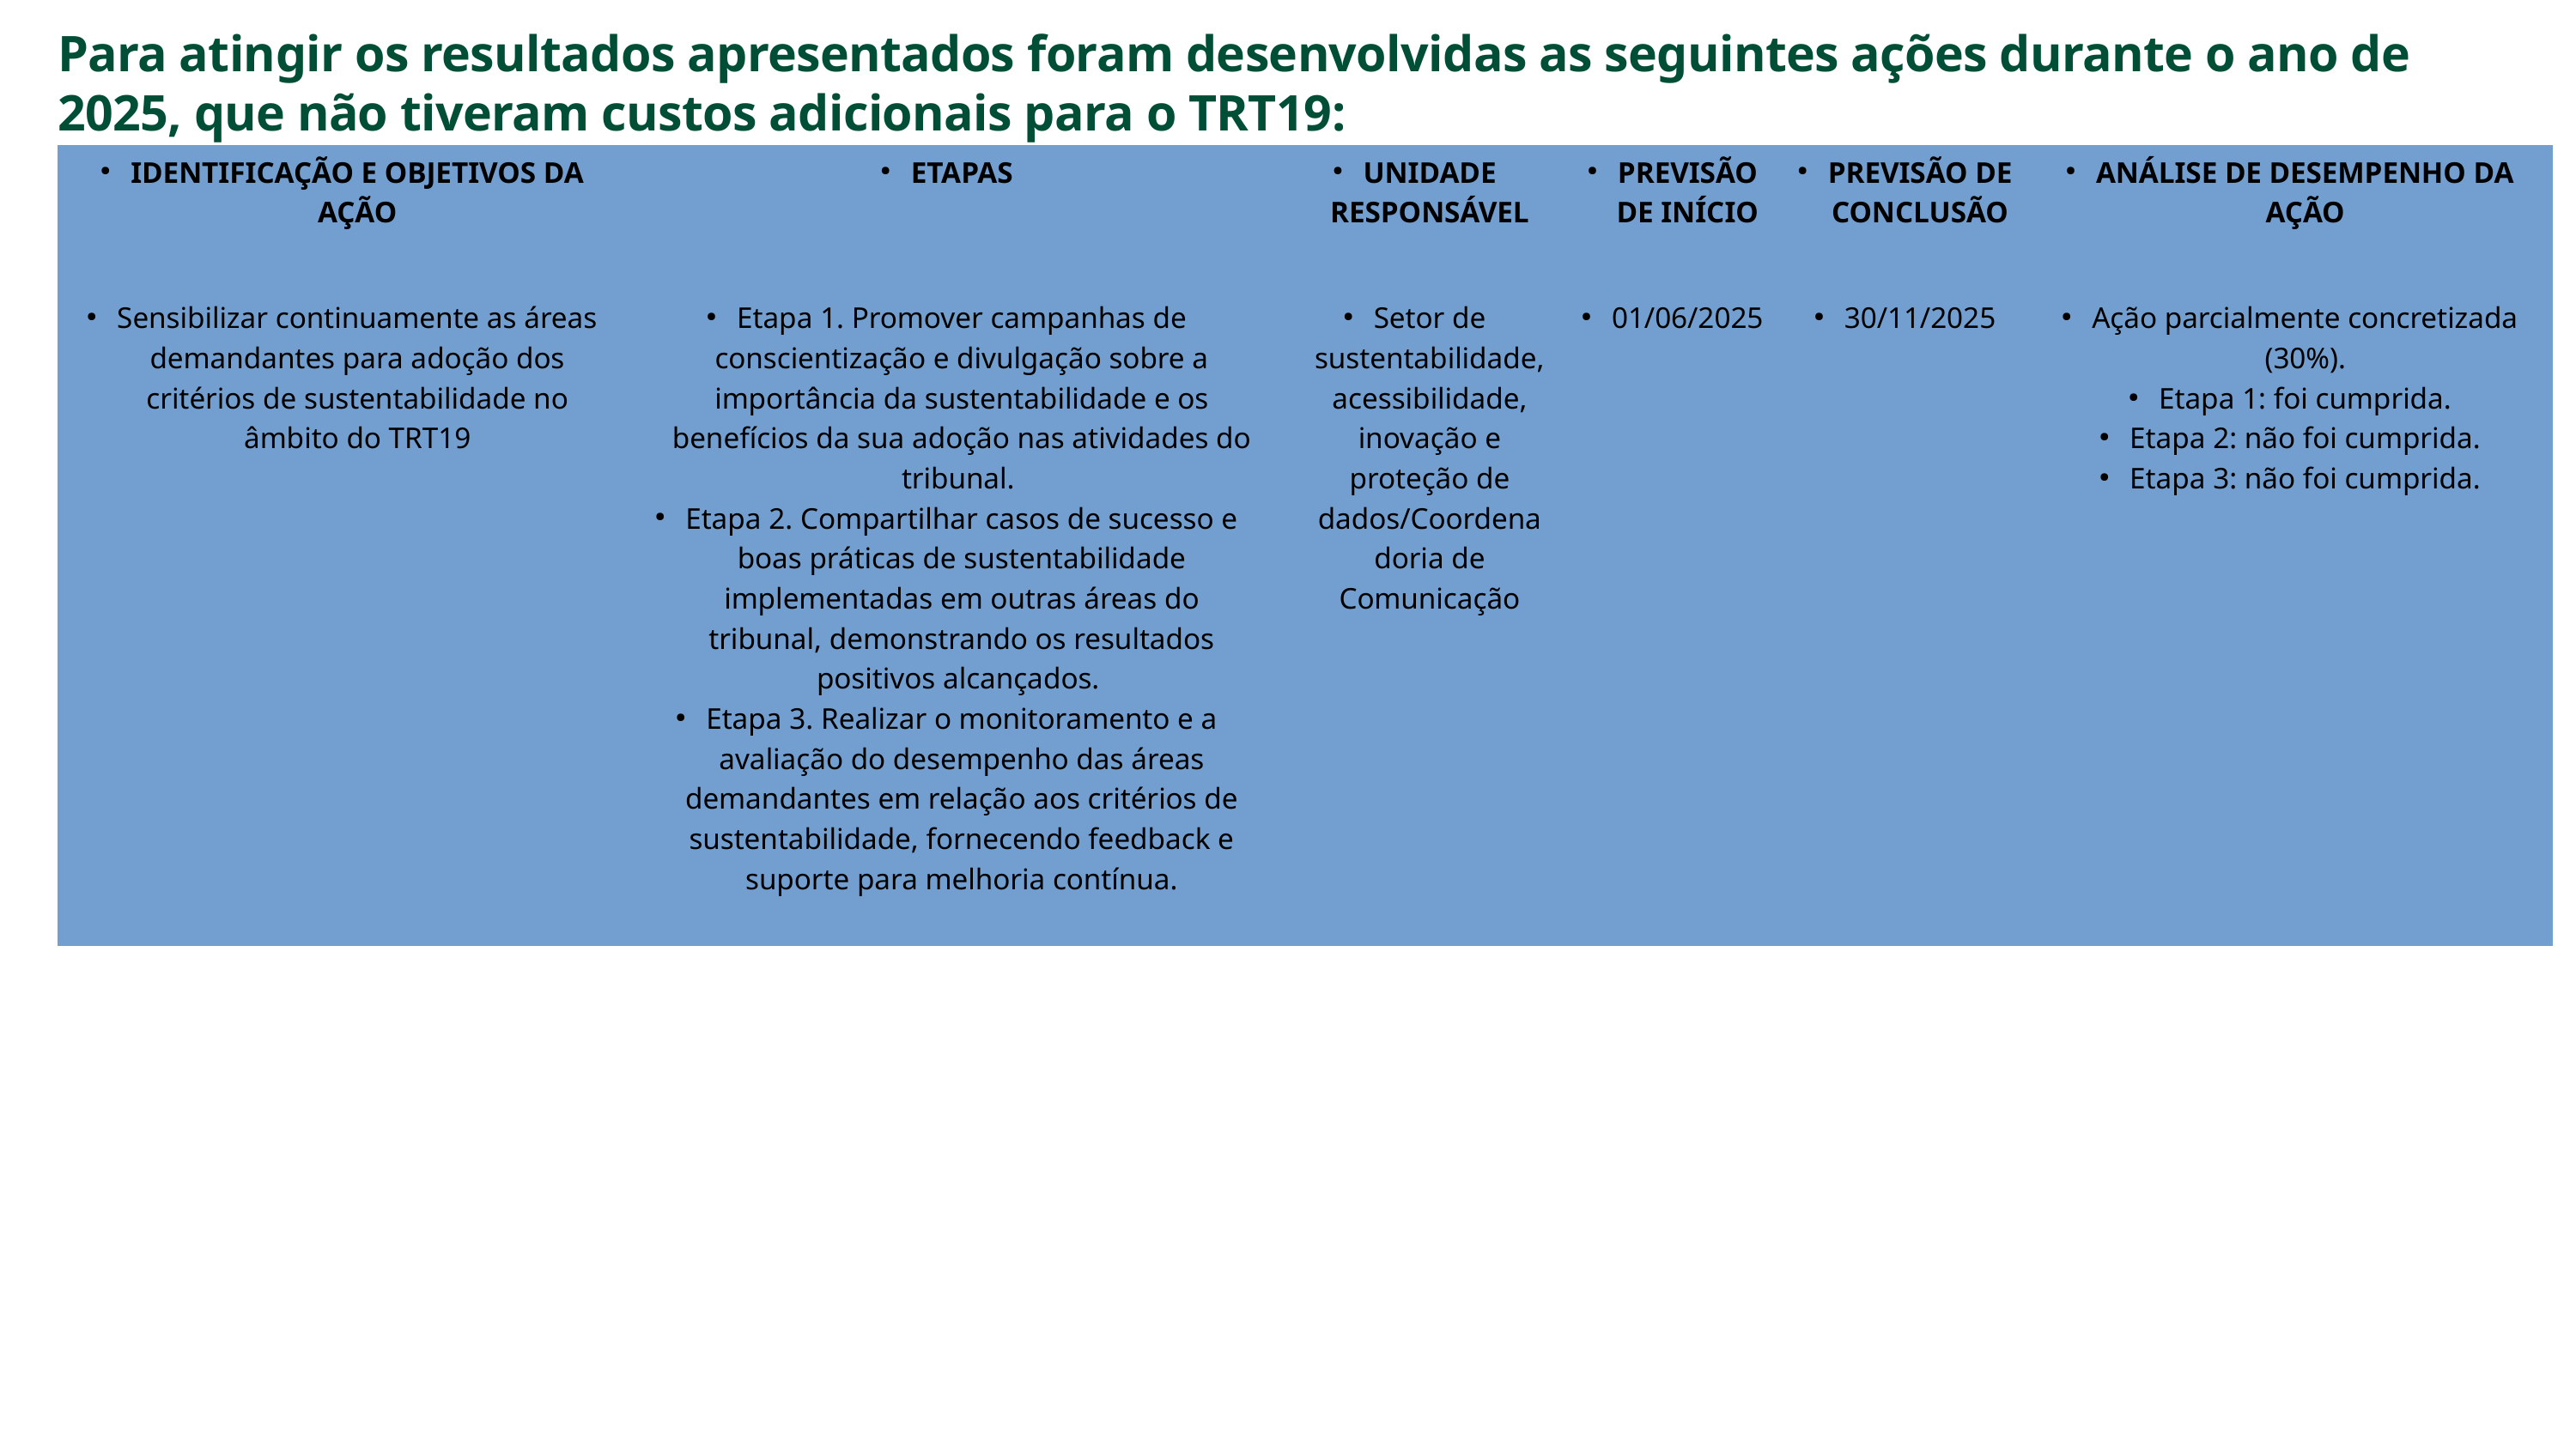

Para atingir os resultados apresentados foram desenvolvidas as seguintes ações durante o ano de 2025, que não tiveram custos adicionais para o TRT19:
| IDENTIFICAÇÃO E OBJETIVOS DA AÇÃO | ETAPAS | UNIDADE RESPONSÁVEL | PREVISÃO DE INÍCIO | PREVISÃO DE CONCLUSÃO | ANÁLISE DE DESEMPENHO DA AÇÃO |
| --- | --- | --- | --- | --- | --- |
| Sensibilizar continuamente as áreas demandantes para adoção dos critérios de sustentabilidade no âmbito do TRT19 | Etapa 1. Promover campanhas de conscientização e divulgação sobre a importância da sustentabilidade e os benefícios da sua adoção nas atividades do tribunal. Etapa 2. Compartilhar casos de sucesso e boas práticas de sustentabilidade implementadas em outras áreas do tribunal, demonstrando os resultados positivos alcançados. Etapa 3. Realizar o monitoramento e a avaliação do desempenho das áreas demandantes em relação aos critérios de sustentabilidade, fornecendo feedback e suporte para melhoria contínua. | Setor de sustentabilidade, acessibilidade, inovação e proteção de dados/Coordenadoria de Comunicação | 01/06/2025 | 30/11/2025 | Ação parcialmente concretizada (30%). Etapa 1: foi cumprida. Etapa 2: não foi cumprida. Etapa 3: não foi cumprida. |